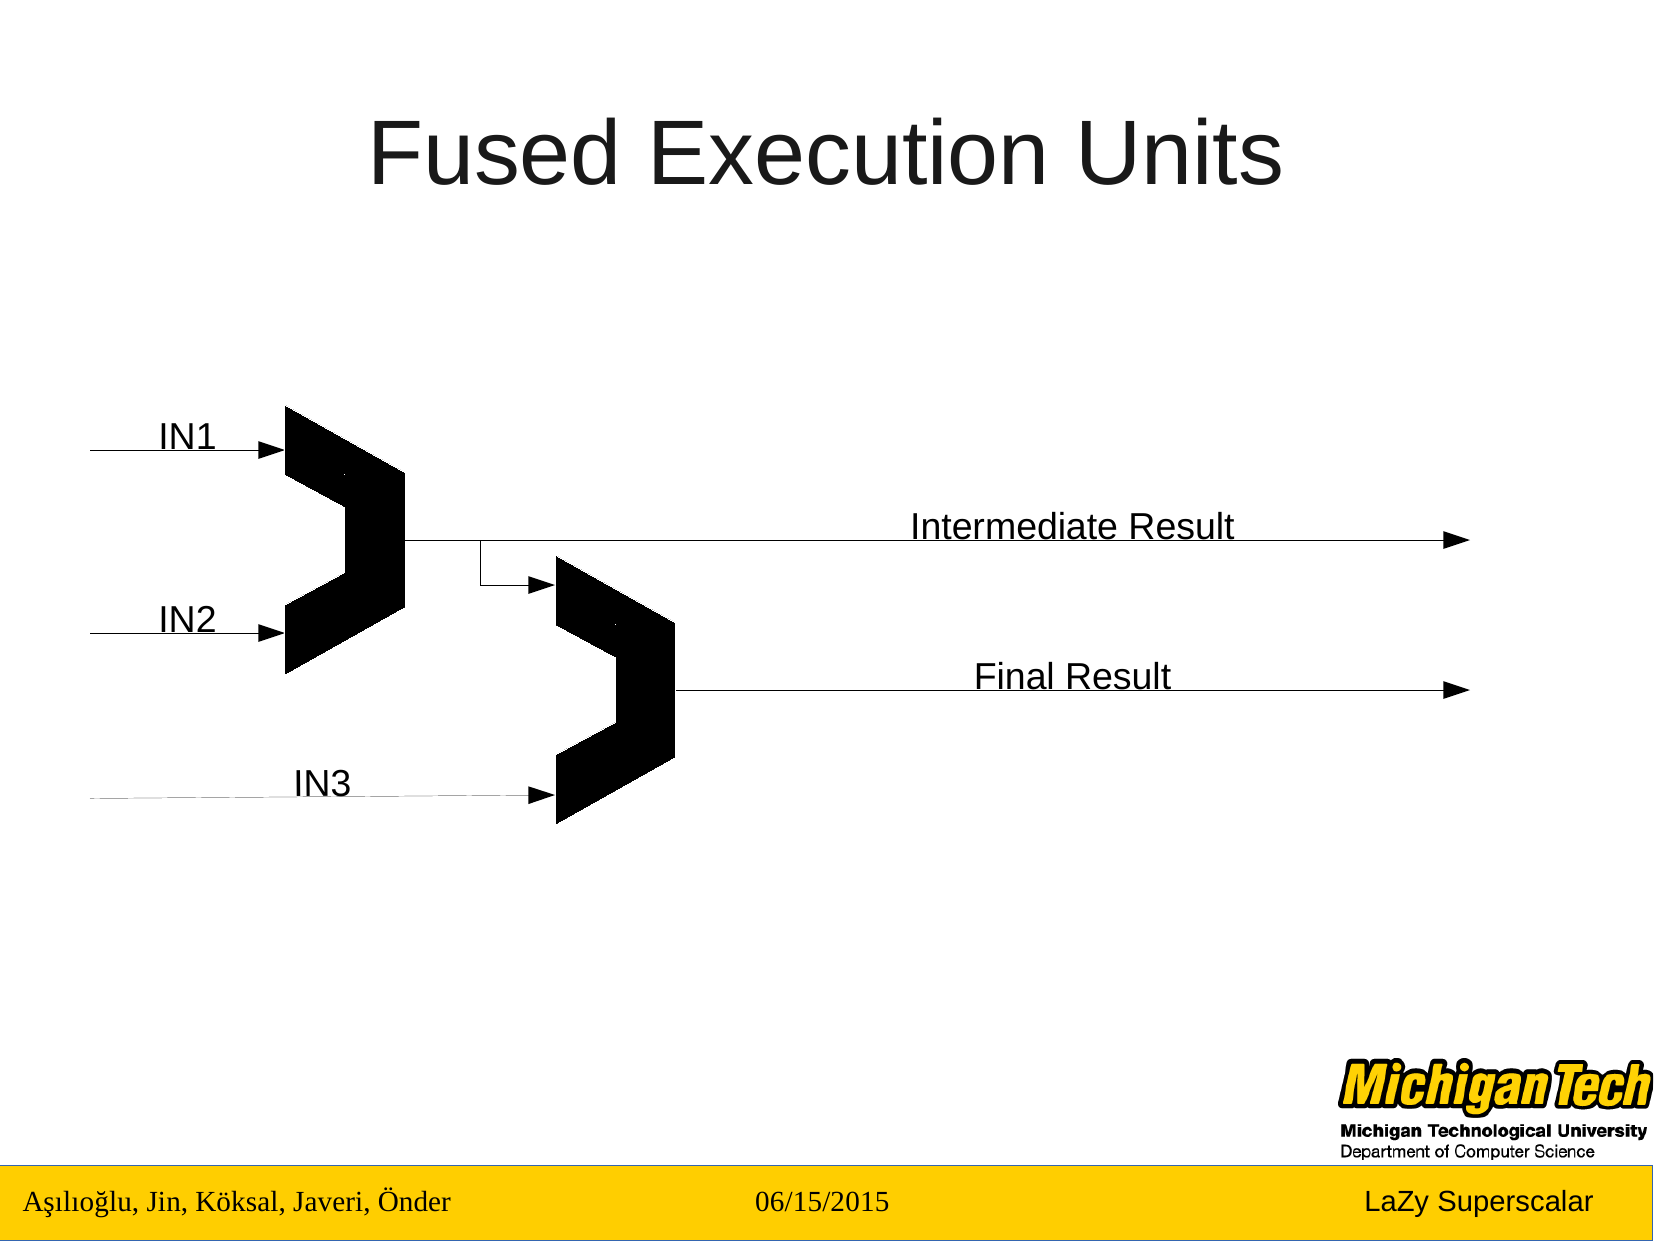

# Fused Execution Units
IN1
Intermediate Result
IN2
Final Result
IN3
Aşılıoğlu, Jin, Köksal, Javeri, Önder
06/15/2015